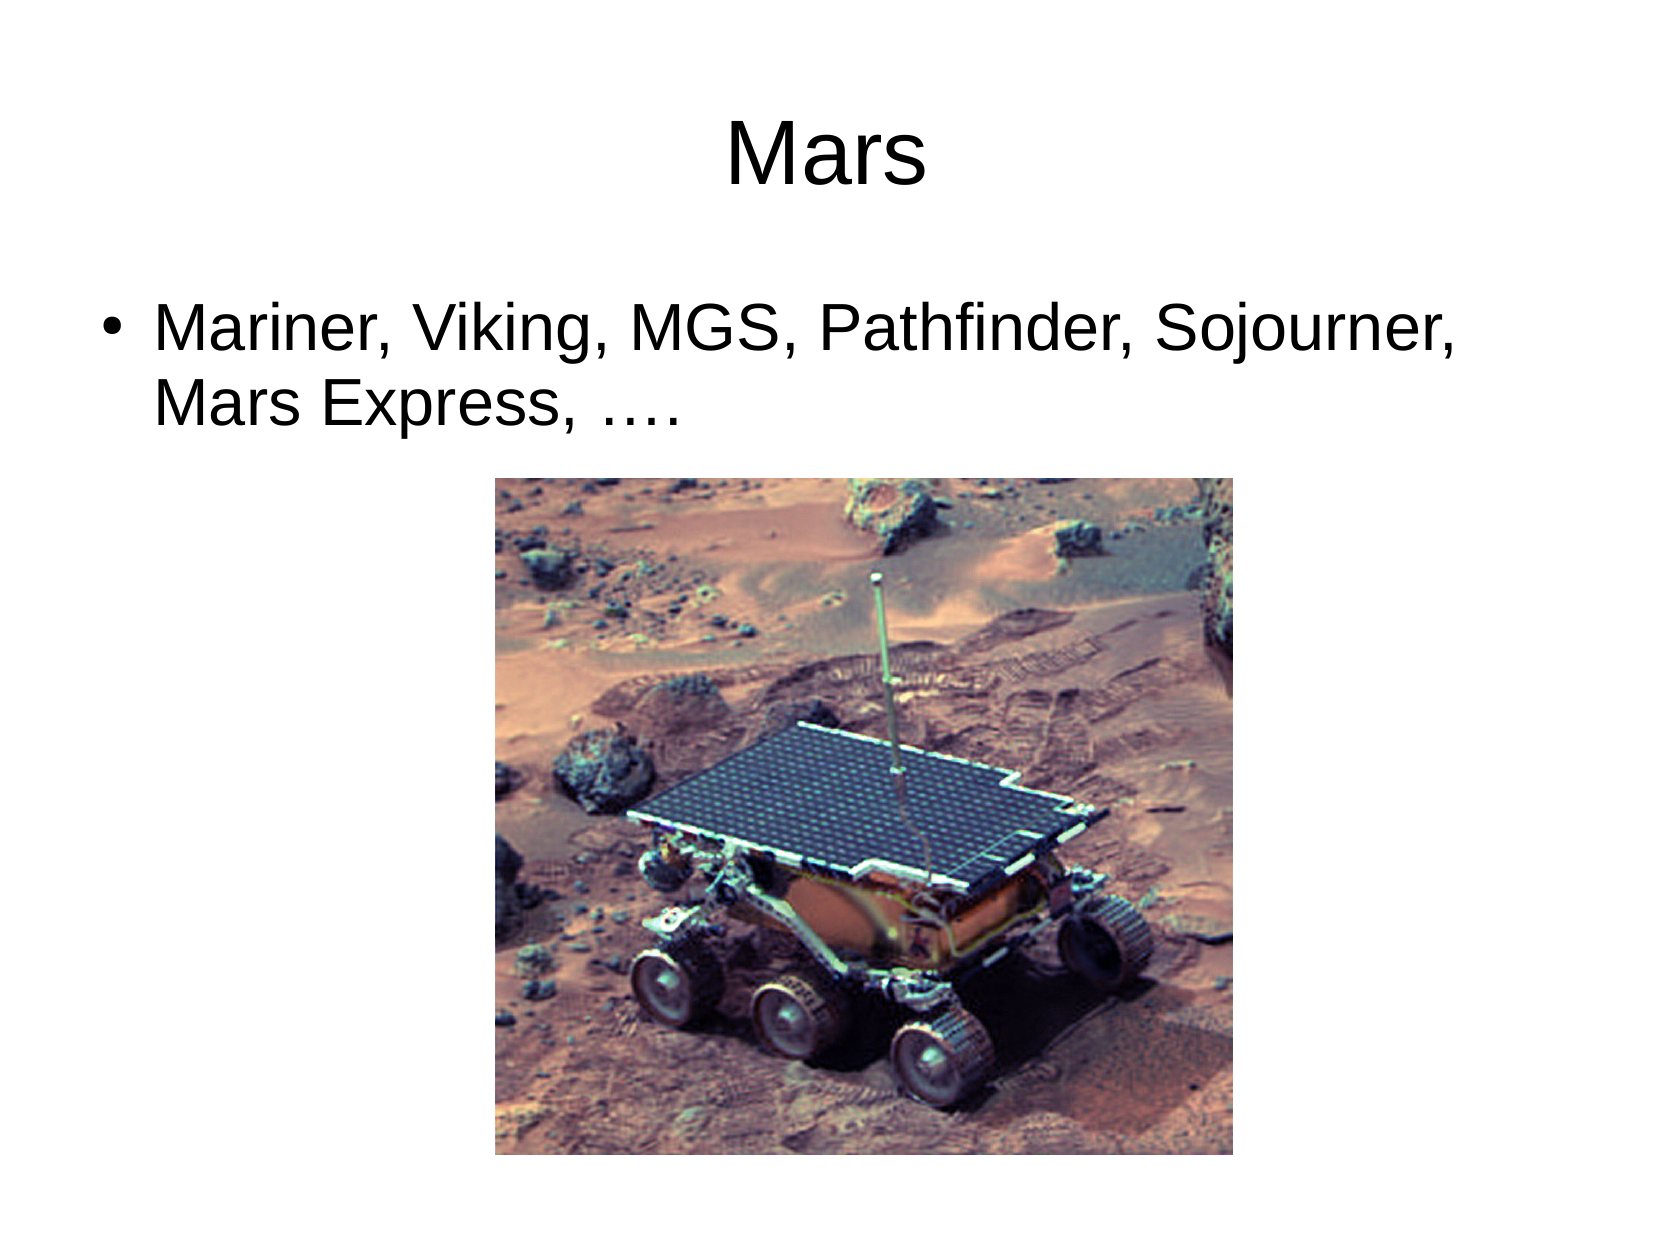

# Mars
Mariner, Viking, MGS, Pathfinder, Sojourner, Mars Express, ….